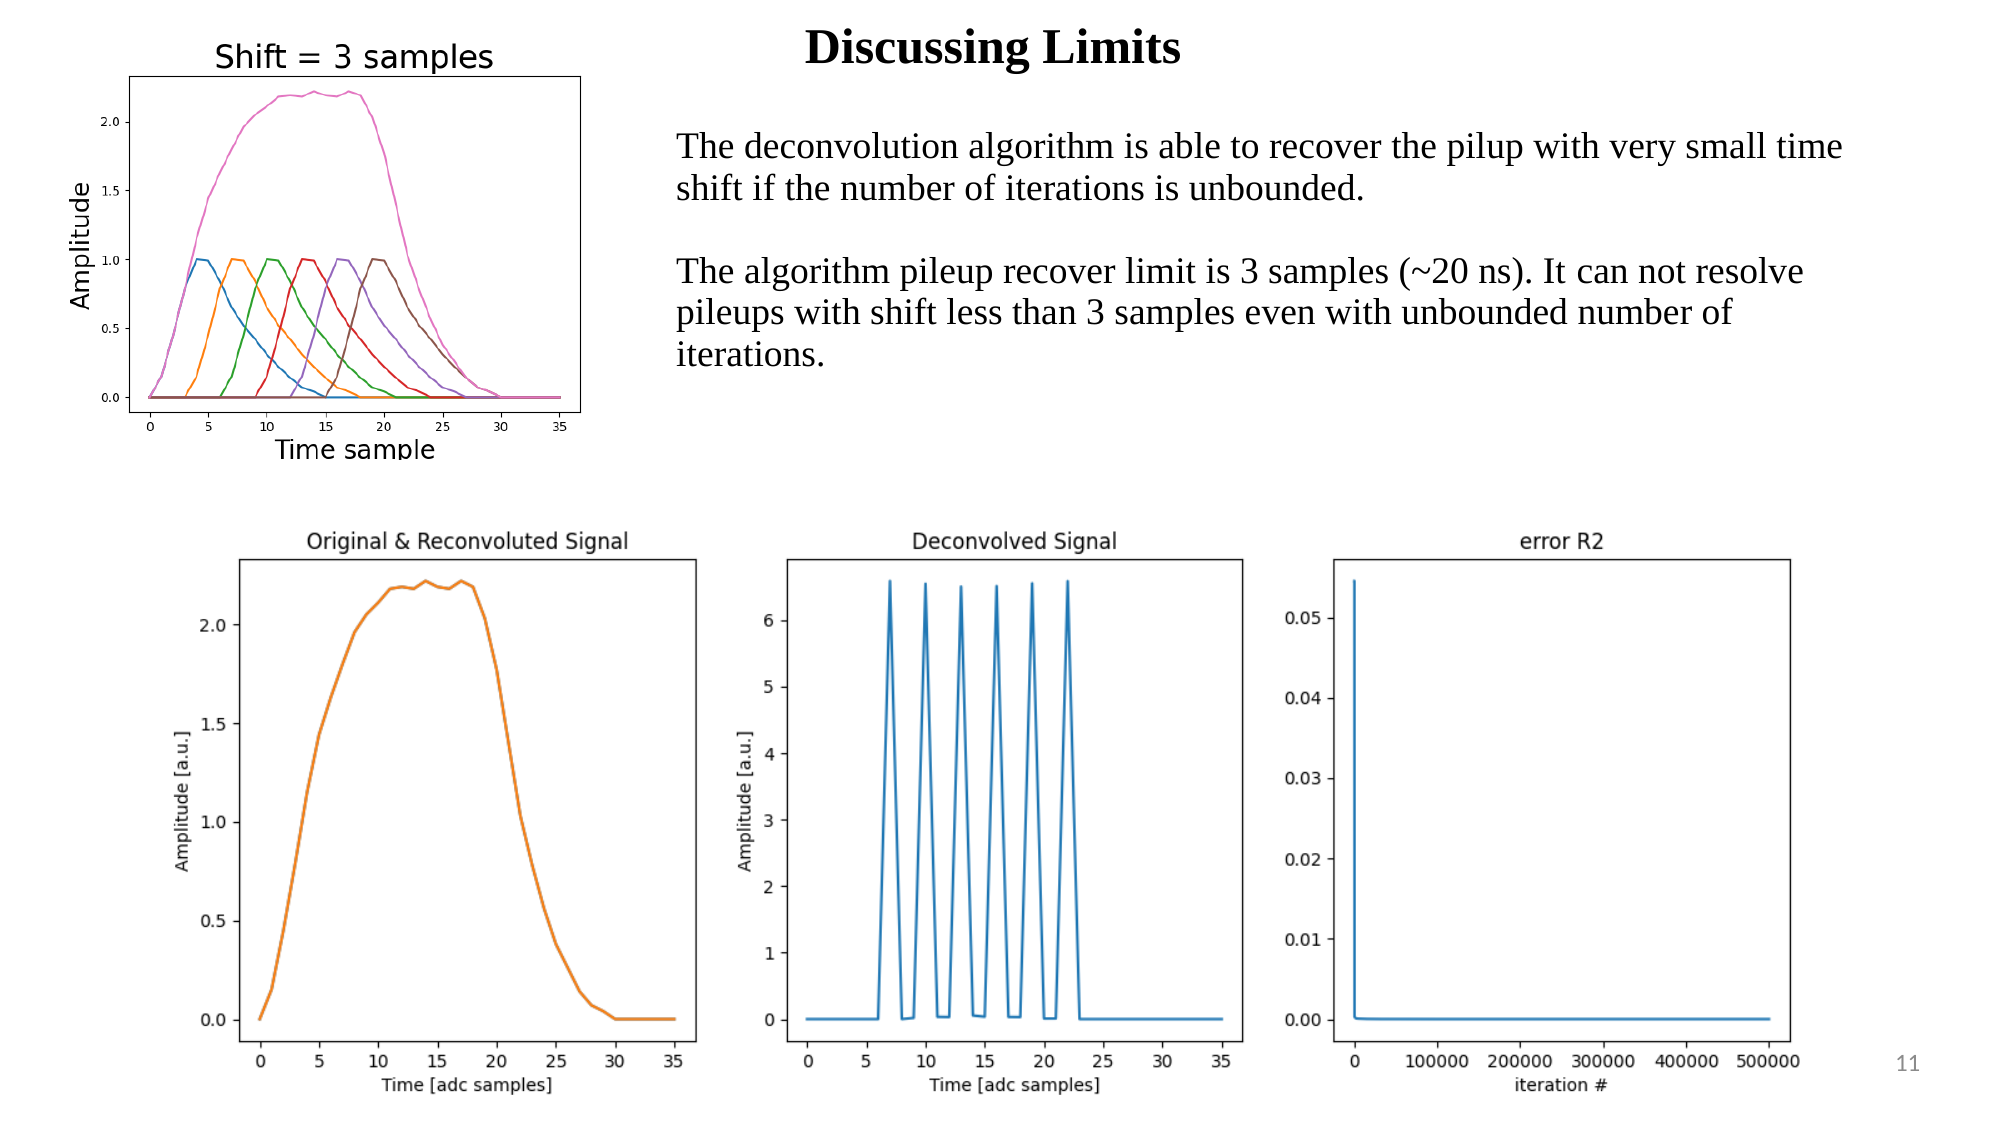

Discussing Limits
The deconvolution algorithm is able to recover the pilup with very small time shift if the number of iterations is unbounded.
The algorithm pileup recover limit is 3 samples (~20 ns). It can not resolve pileups with shift less than 3 samples even with unbounded number of iterations.